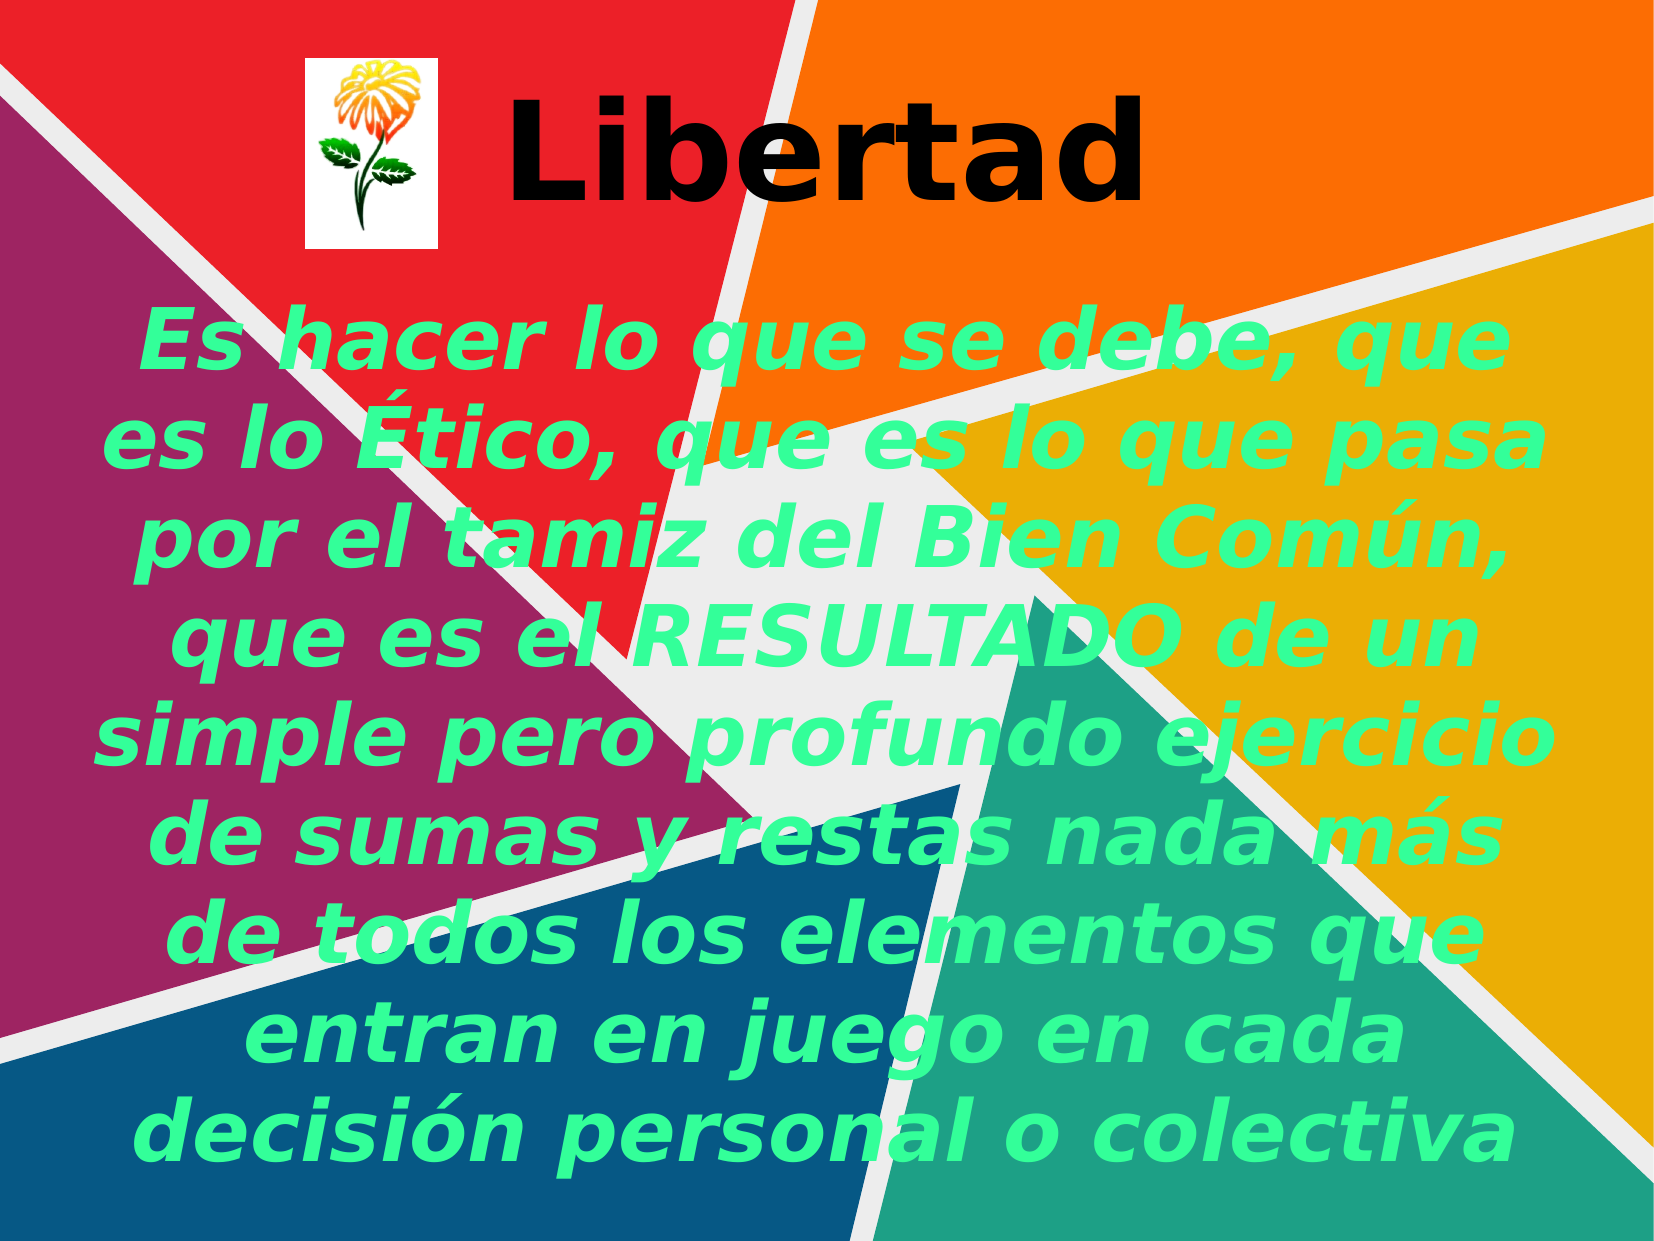

# Libertad
Es hacer lo que se debe, que es lo Ético, que es lo que pasa por el tamiz del Bien Común, que es el RESULTADO de un simple pero profundo ejercicio de sumas y restas nada más de todos los elementos que entran en juego en cada decisión personal o colectiva